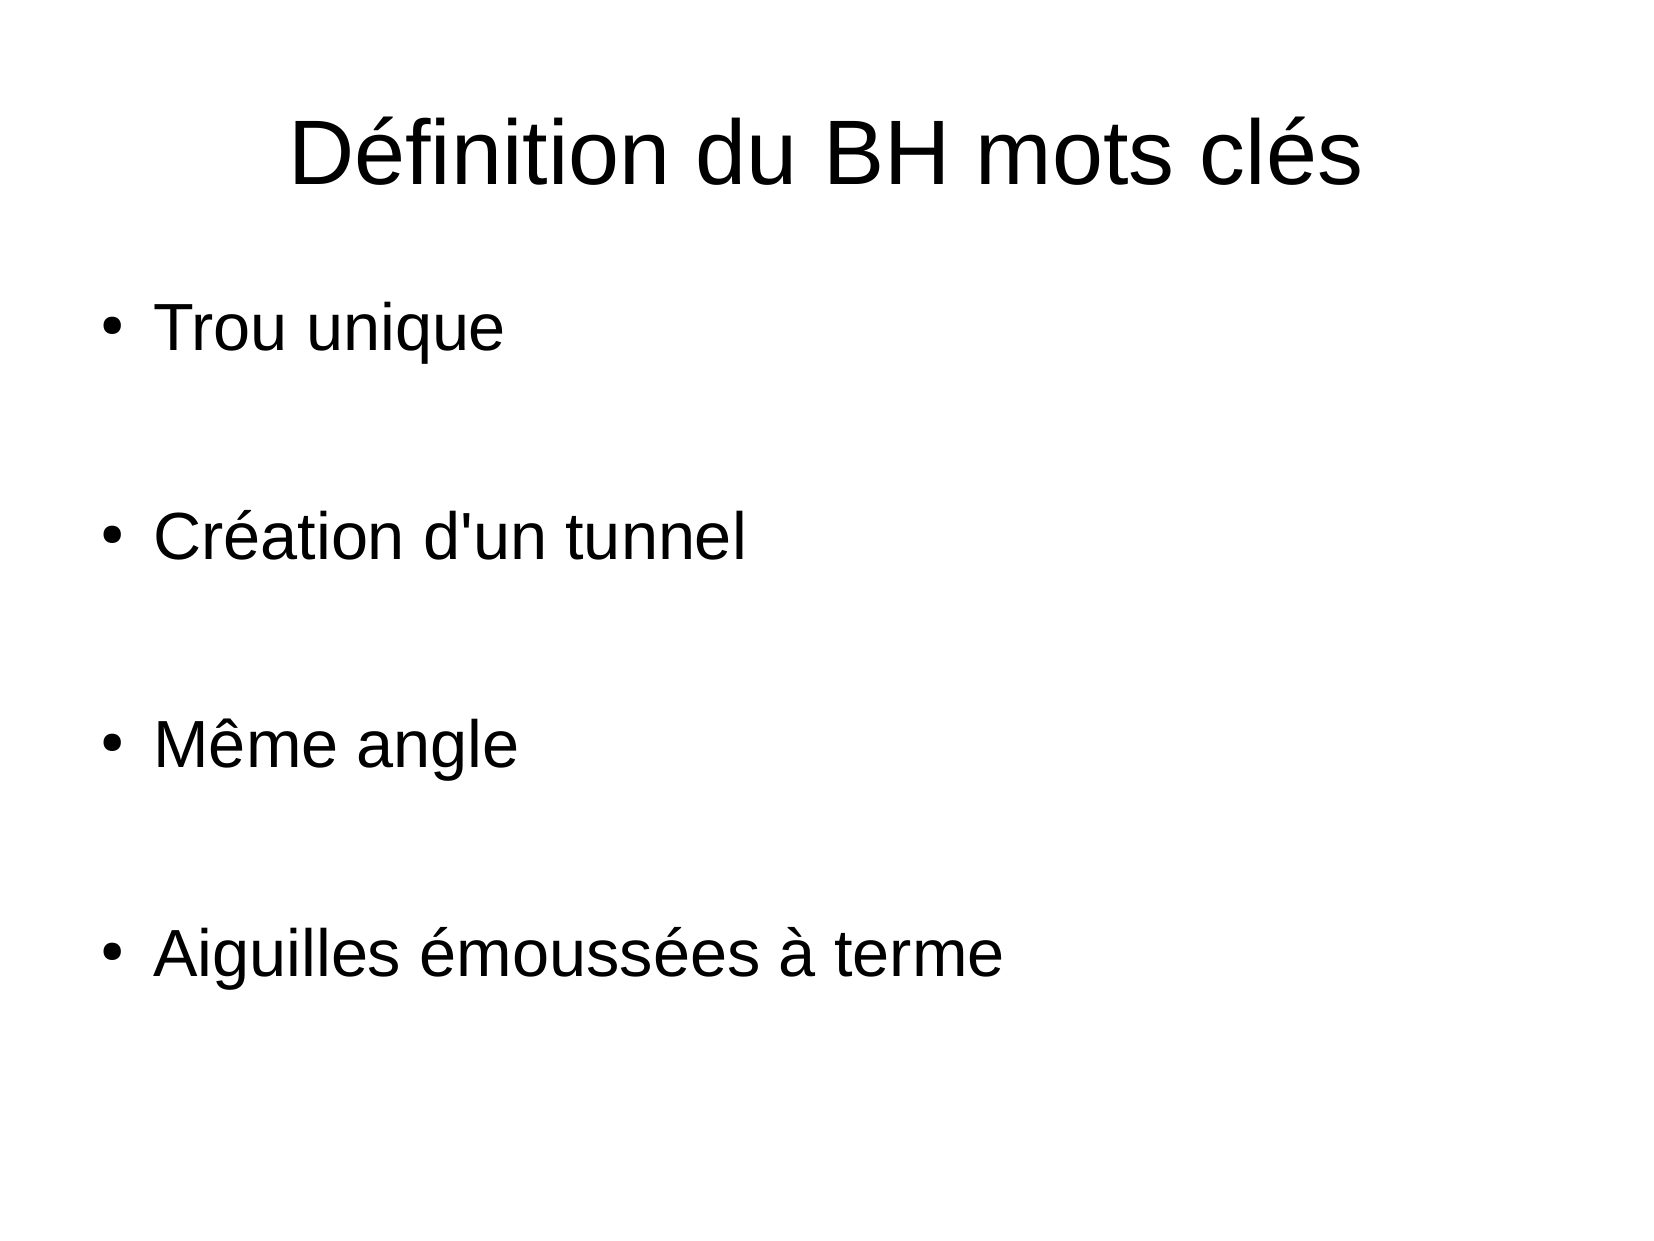

# Définition du BH mots clés
Trou unique
Création d'un tunnel
Même angle
Aiguilles émoussées à terme